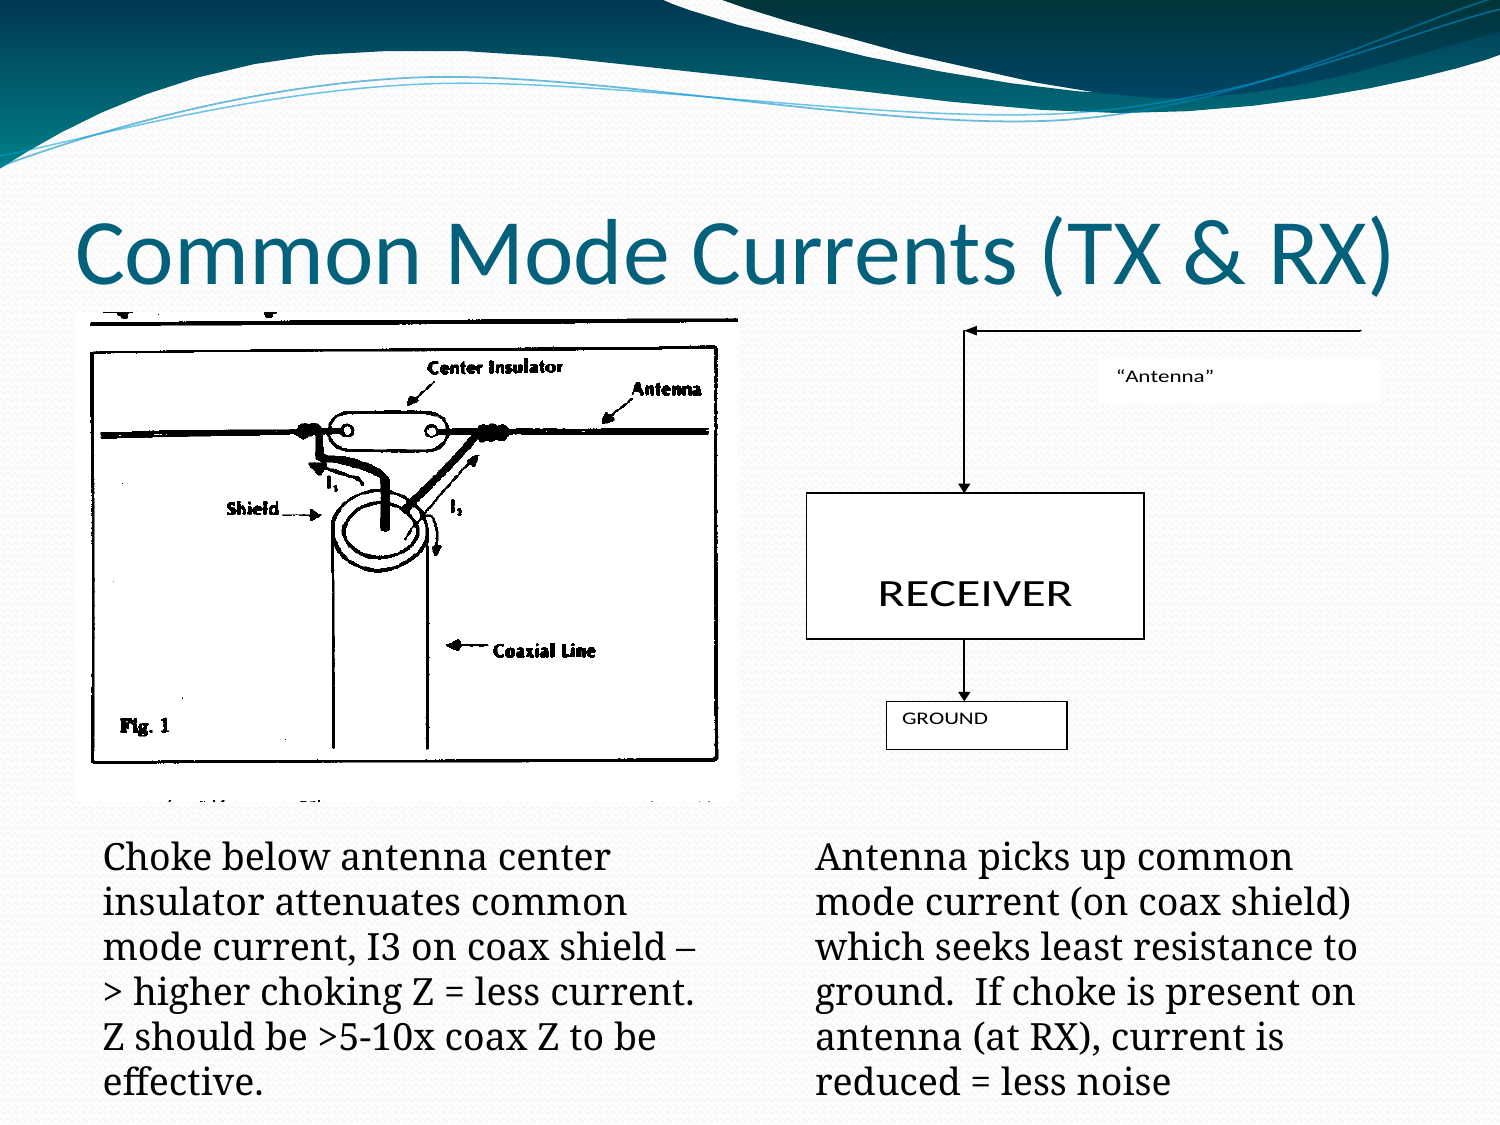

# Common Mode Currents (TX & RX)
Choke below antenna center insulator attenuates common mode current, I3 on coax shield –> higher choking Z = less current. Z should be >5-10x coax Z to be effective.
Antenna picks up common mode current (on coax shield) which seeks least resistance to ground. If choke is present on antenna (at RX), current is reduced = less noise